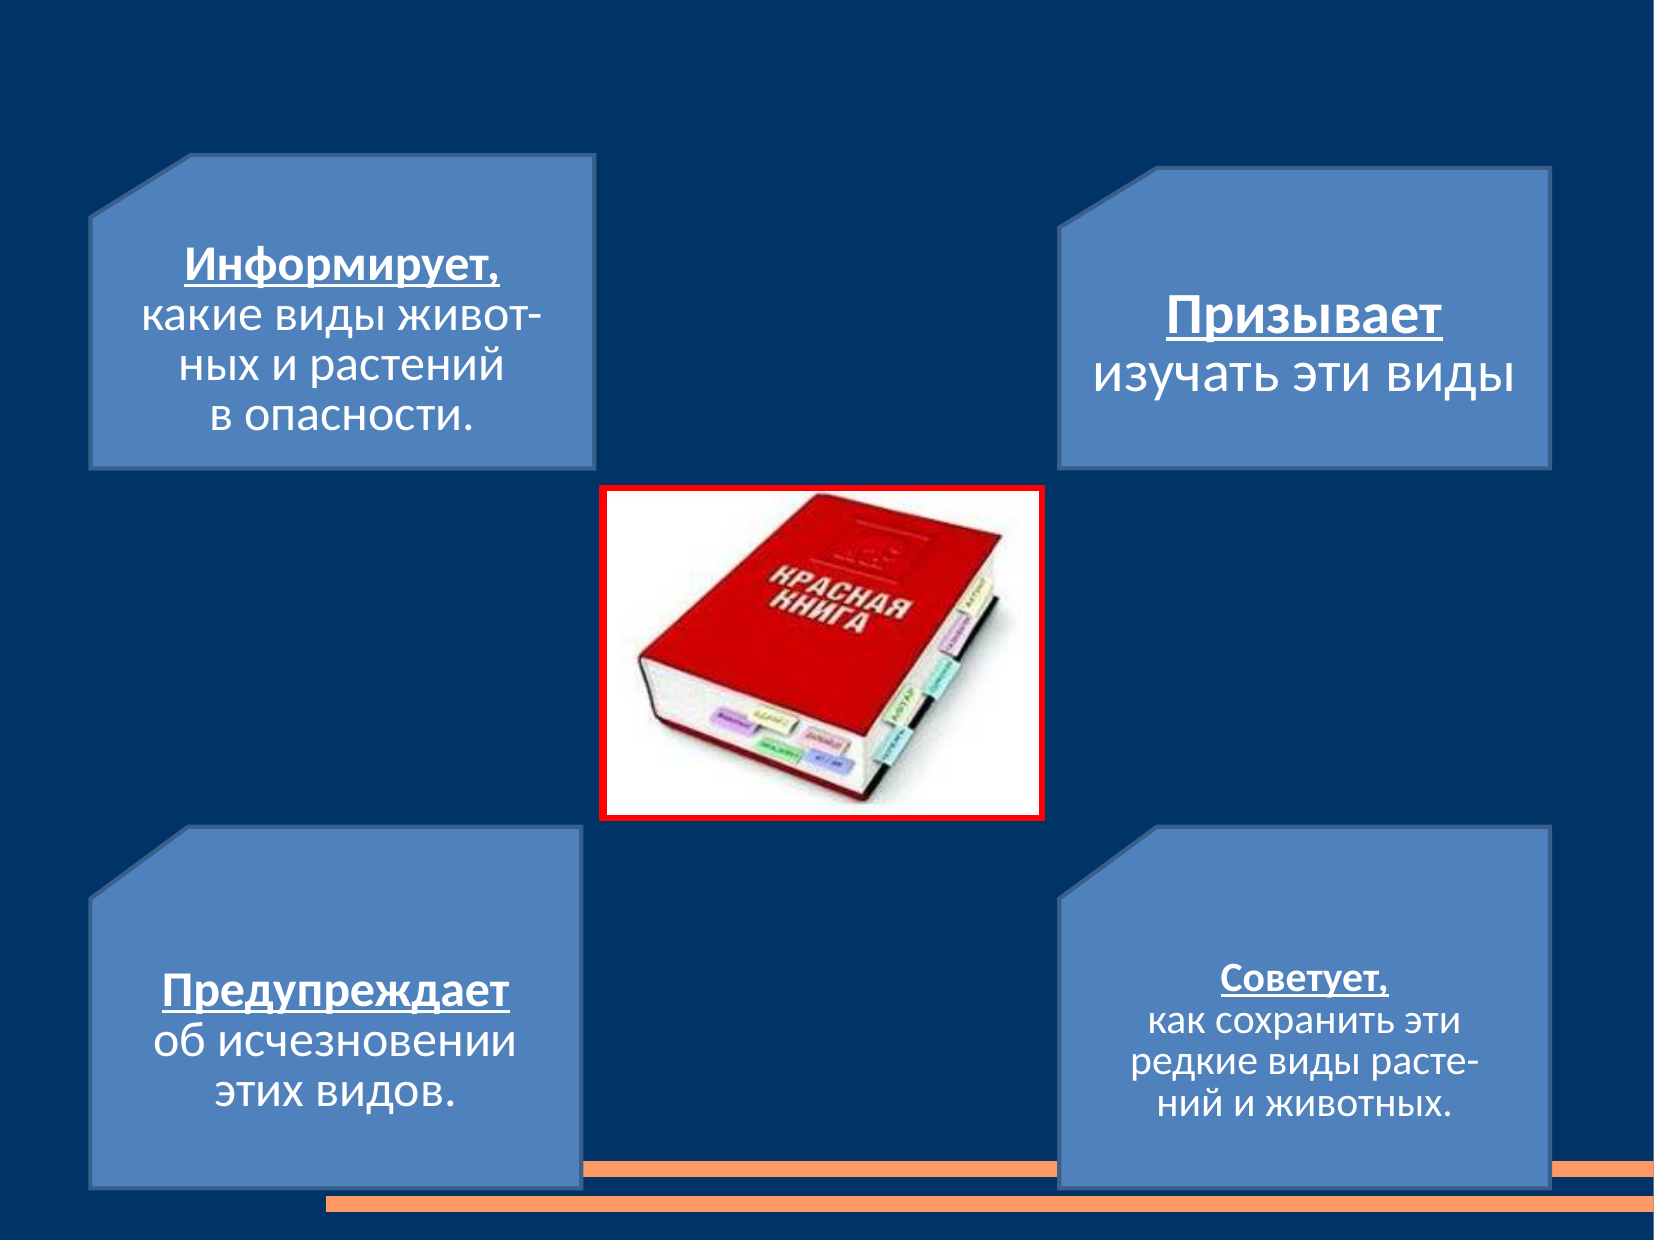

Информирует,
какие виды живот-
ных и растений
в опасности.
Призывает
изучать эти виды
Предупреждает
об исчезновении
этих видов.
Советует,
как сохранить эти
редкие виды расте-
ний и животных.